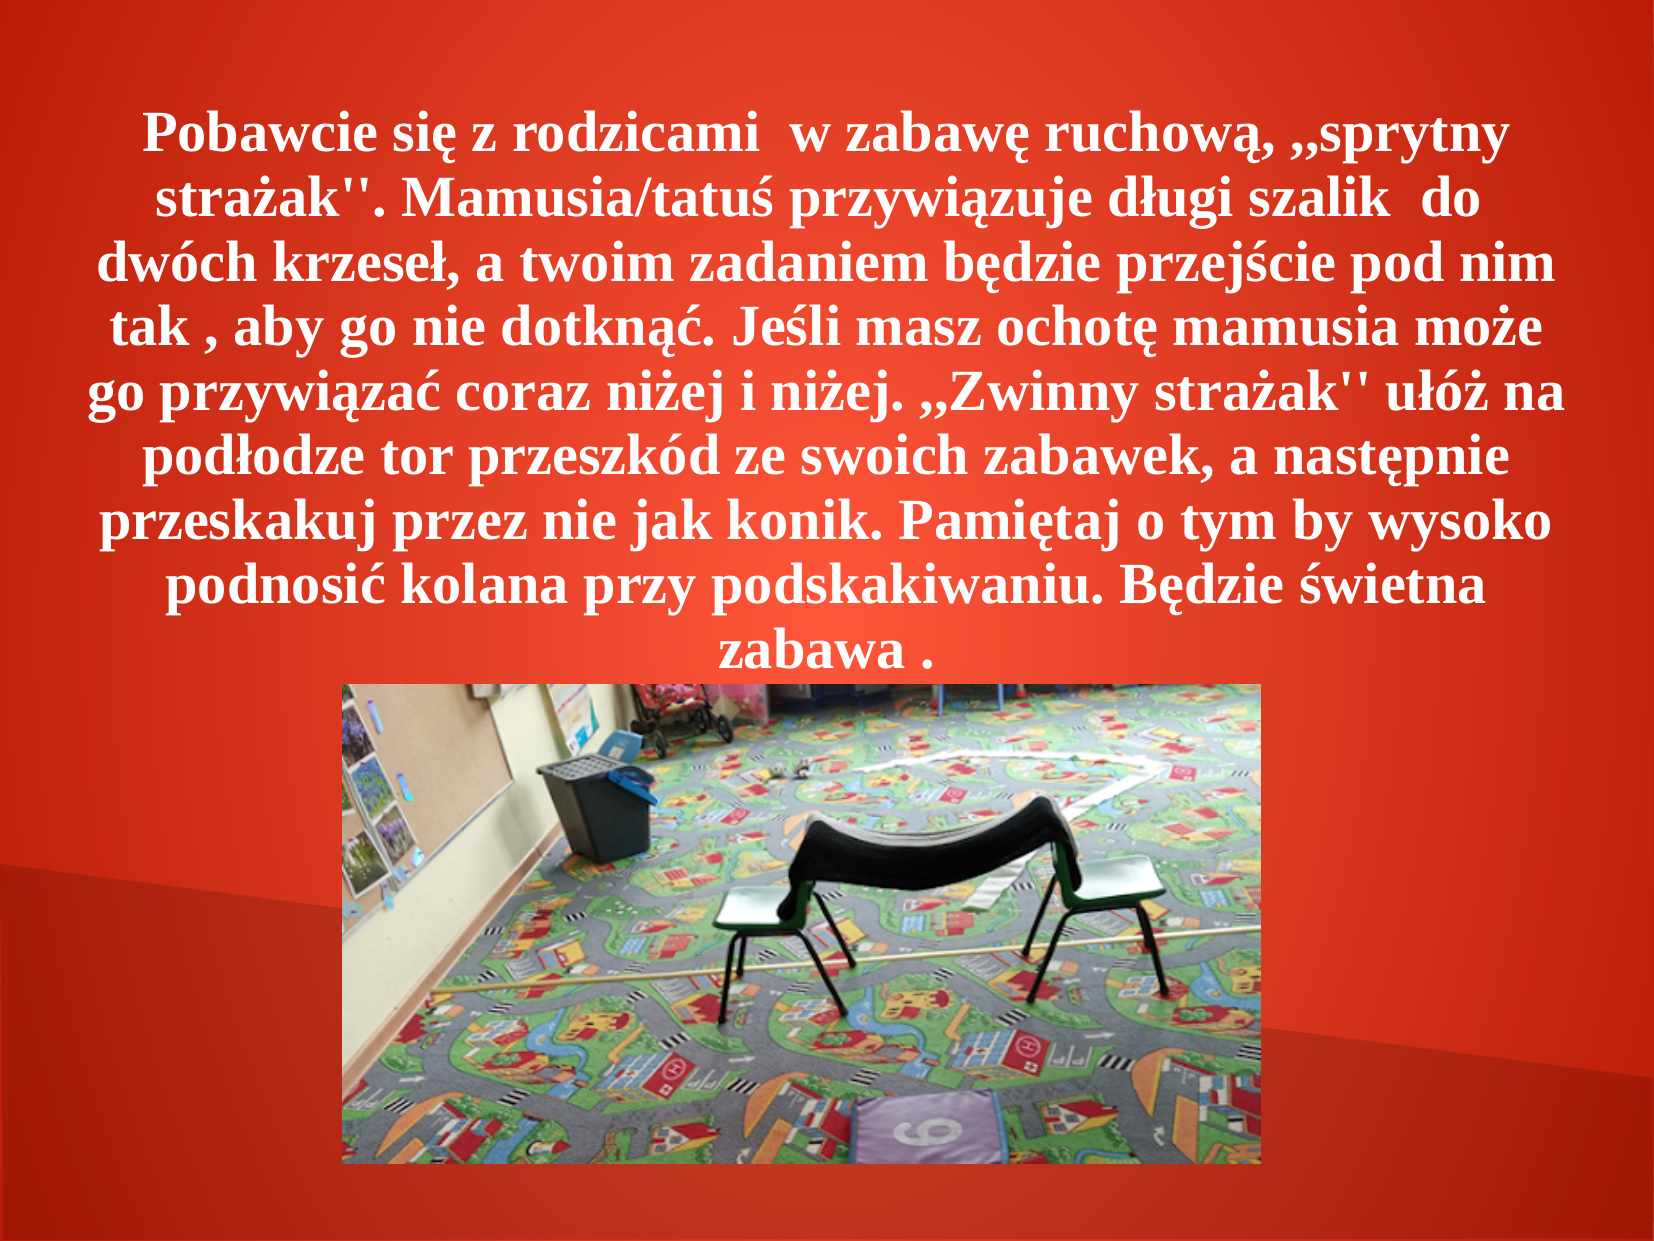

# Pobawcie się z rodzicami w zabawę ruchową, ,,sprytny strażak''. Mamusia/tatuś przywiązuje długi szalik do dwóch krzeseł, a twoim zadaniem będzie przejście pod nim tak , aby go nie dotknąć. Jeśli masz ochotę mamusia może go przywiązać coraz niżej i niżej. ,,Zwinny strażak'' ułóż na podłodze tor przeszkód ze swoich zabawek, a następnie przeskakuj przez nie jak konik. Pamiętaj o tym by wysoko podnosić kolana przy podskakiwaniu. Będzie świetna zabawa .